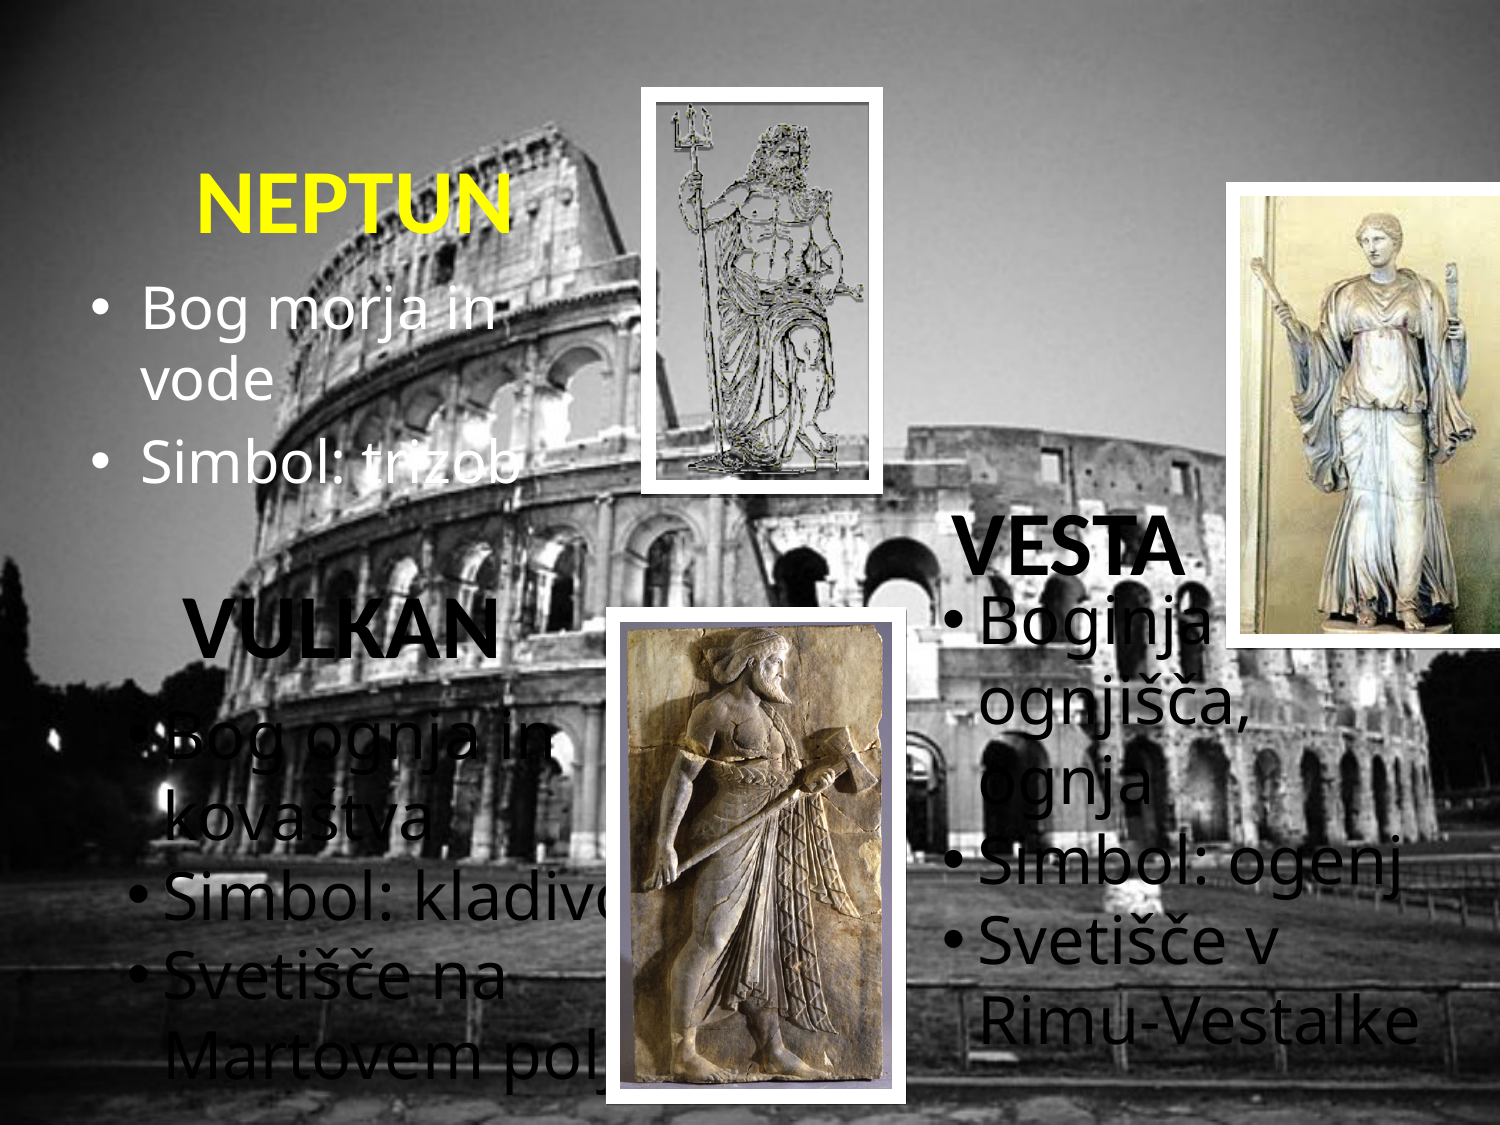

# NEPTUN
Bog morja in vode
Simbol: trizob
VESTA
VULKAN
Boginja ognjišča, ognja
Simbol: ogenj
Svetišče v Rimu-Vestalke
Bog ognja in kovaštva
Simbol: kladivo
Svetišče na Martovem polju